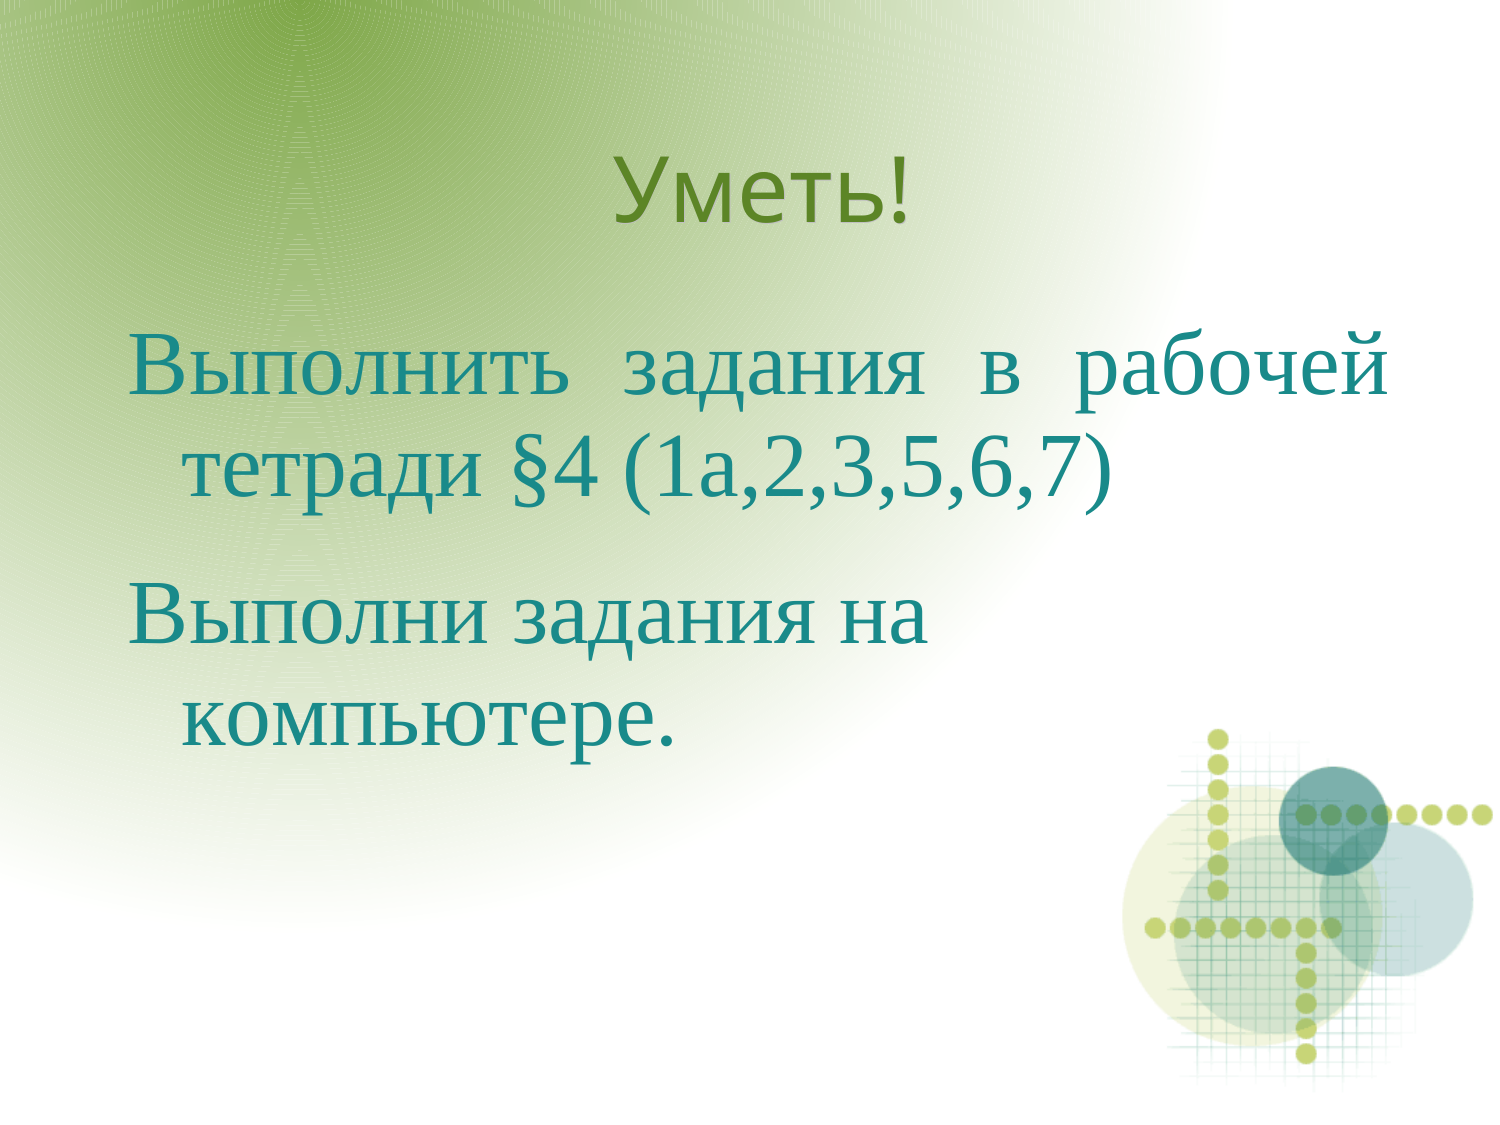

# Уметь!
Выполнить задания в рабочей тетради §4 (1а,2,3,5,6,7)
Выполни задания на компьютере.